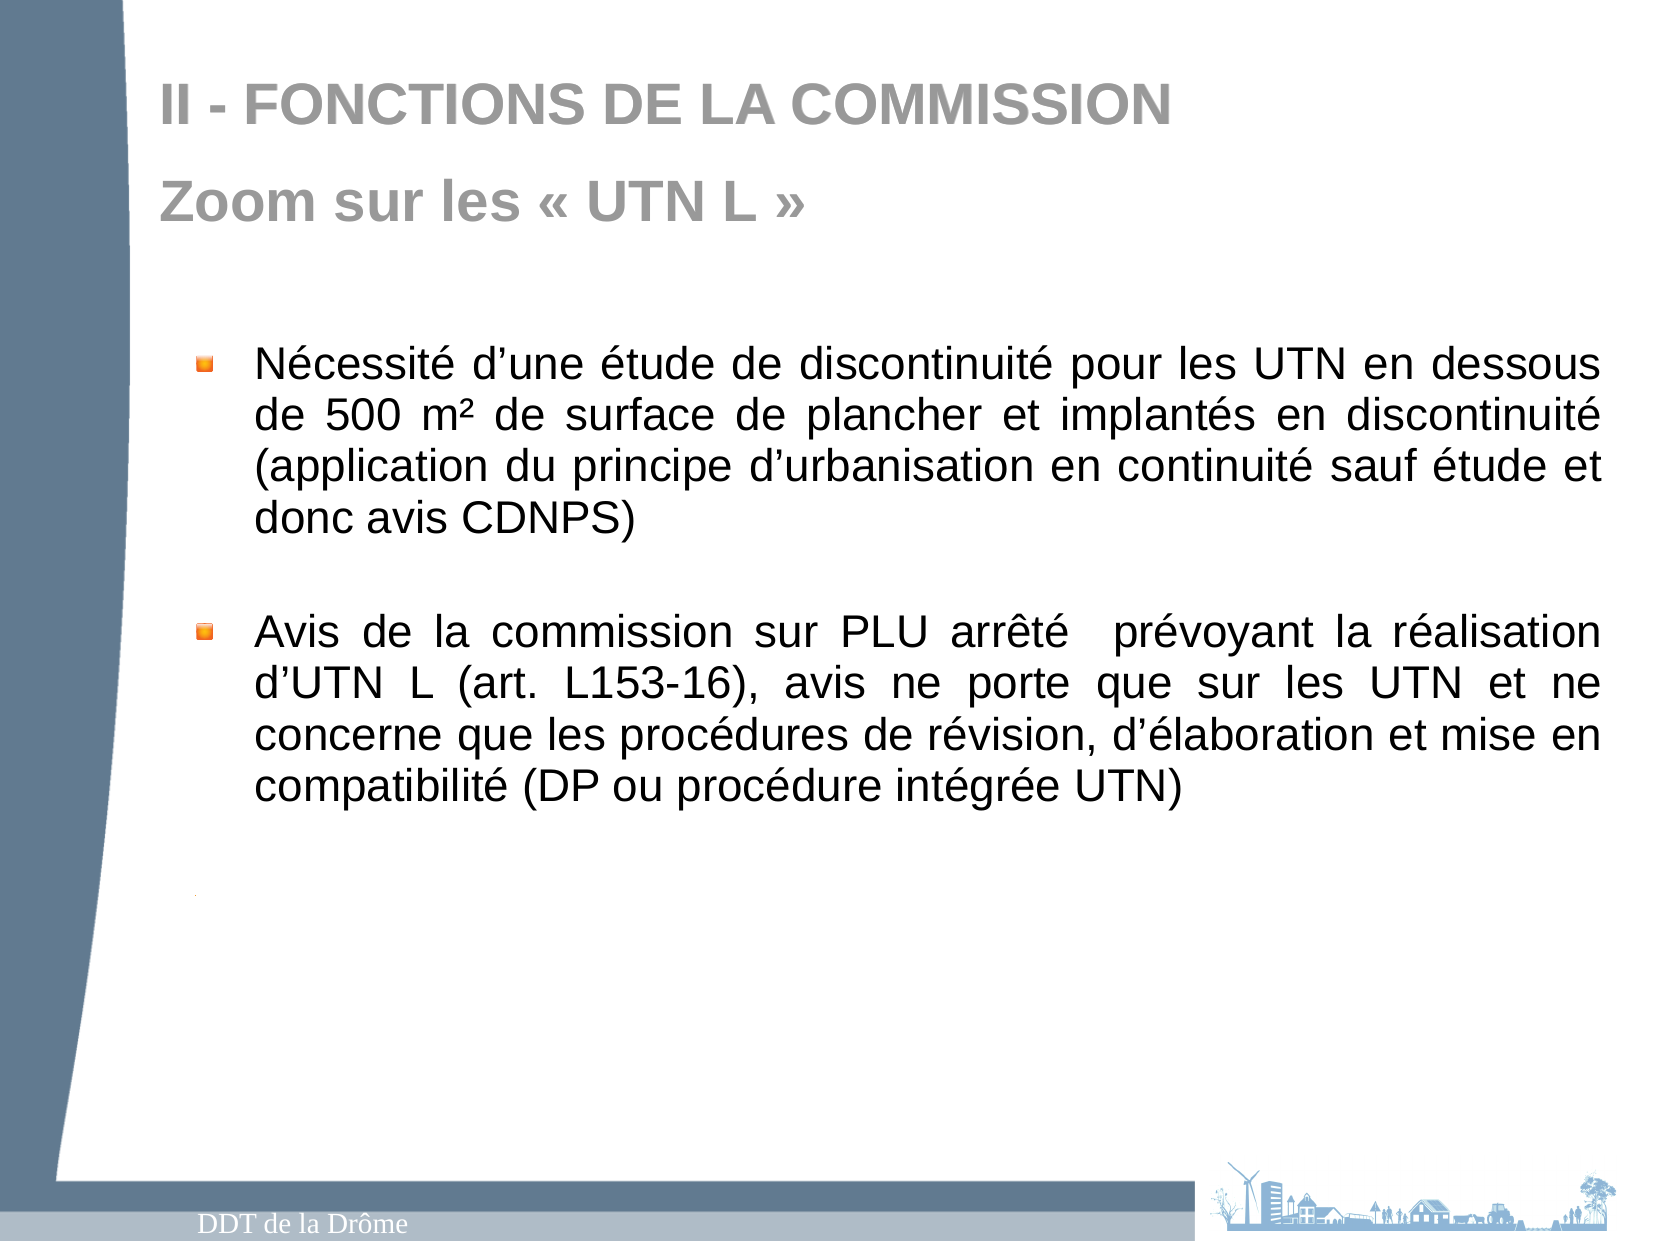

# II - FONCTIONS DE LA COMMISSION Zoom sur les « UTN L »
Nécessité d’une étude de discontinuité pour les UTN en dessous de 500 m² de surface de plancher et implantés en discontinuité (application du principe d’urbanisation en continuité sauf étude et donc avis CDNPS)
Avis de la commission sur PLU arrêté prévoyant la réalisation d’UTN L (art. L153-16), avis ne porte que sur les UTN et ne concerne que les procédures de révision, d’élaboration et mise en compatibilité (DP ou procédure intégrée UTN)
 DDT de la Drôme